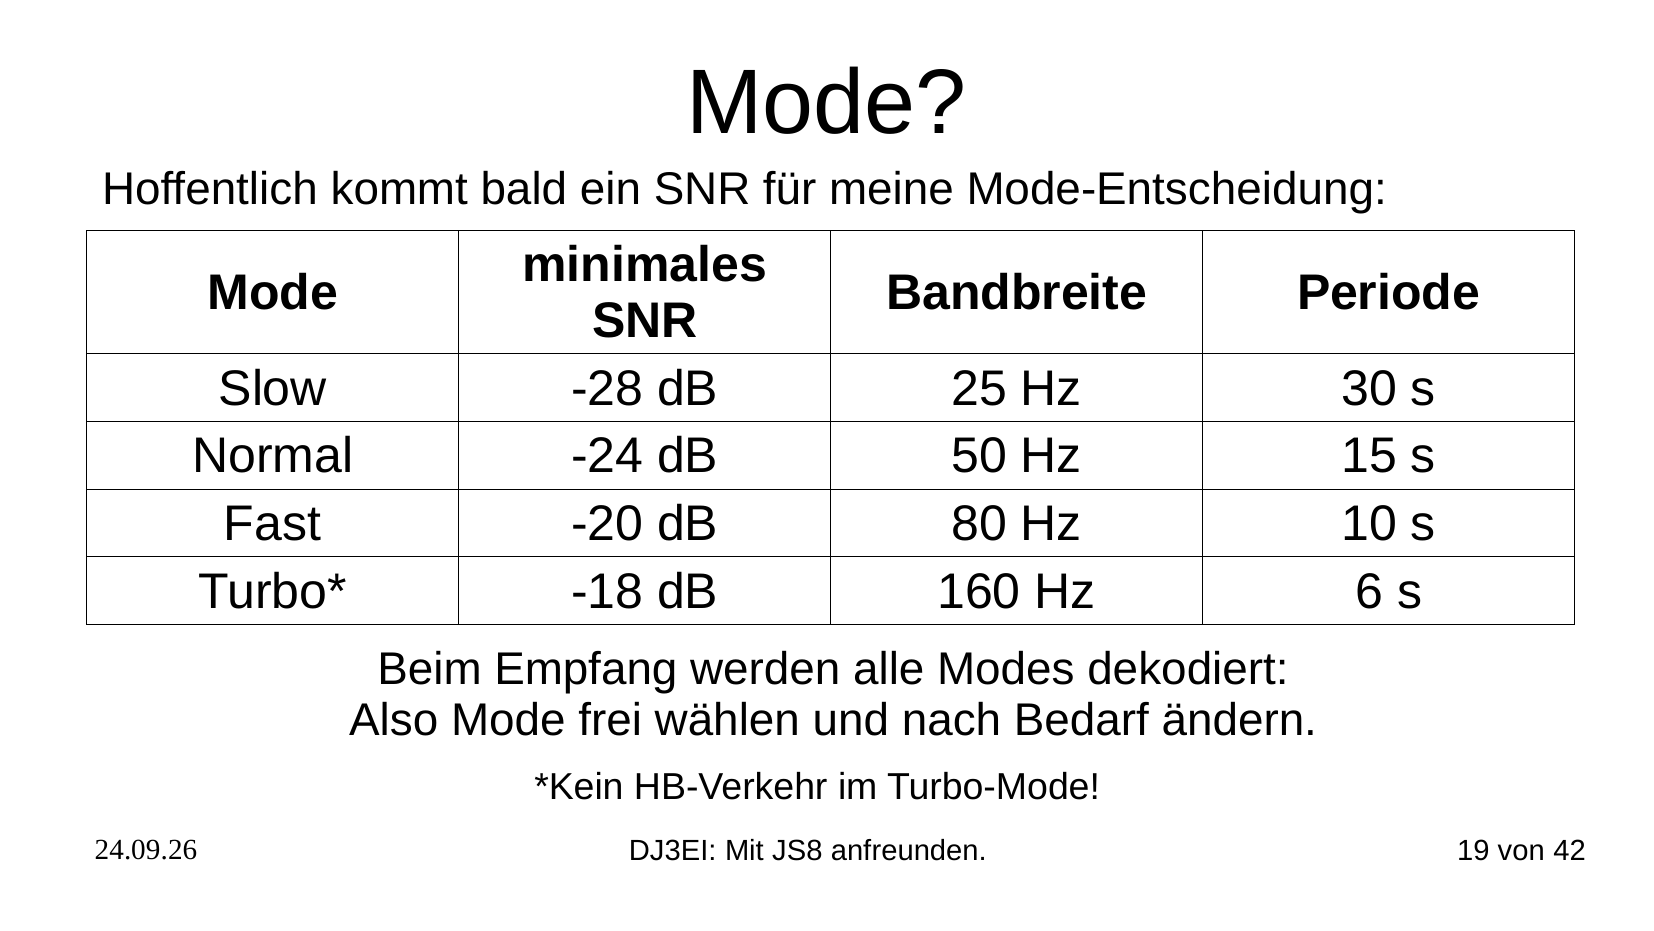

# Mode?
Hoffentlich kommt bald ein SNR für meine Mode-Entscheidung:
| Mode | minimales SNR | Bandbreite | Periode |
| --- | --- | --- | --- |
| Slow | -28 dB | 25 Hz | 30 s |
| Normal | -24 dB | 50 Hz | 15 s |
| Fast | -20 dB | 80 Hz | 10 s |
| Turbo\* | -18 dB | 160 Hz | 6 s |
Beim Empfang werden alle Modes dekodiert:
Also Mode frei wählen und nach Bedarf ändern.
*Kein HB-Verkehr im Turbo-Mode!
19